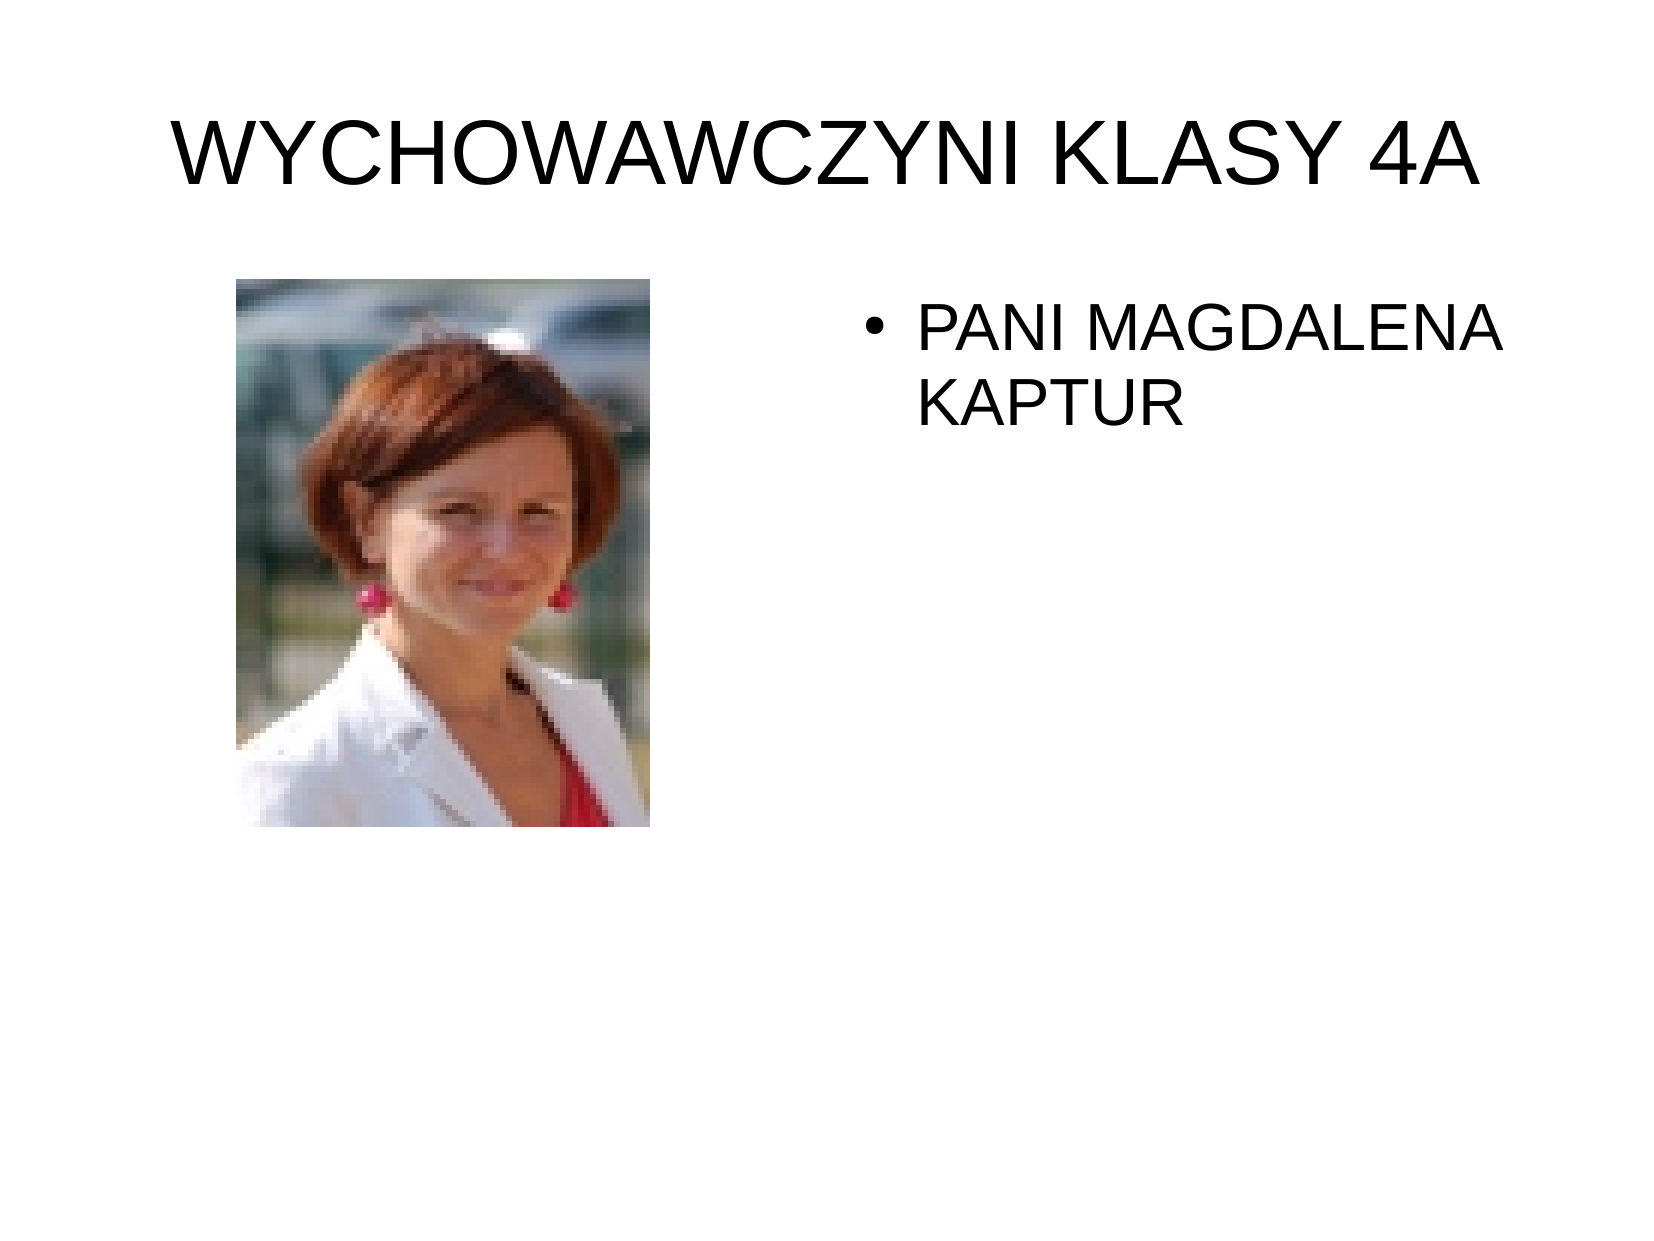

# WYCHOWAWCZYNI KLASY 4A
PANI MAGDALENA KAPTUR